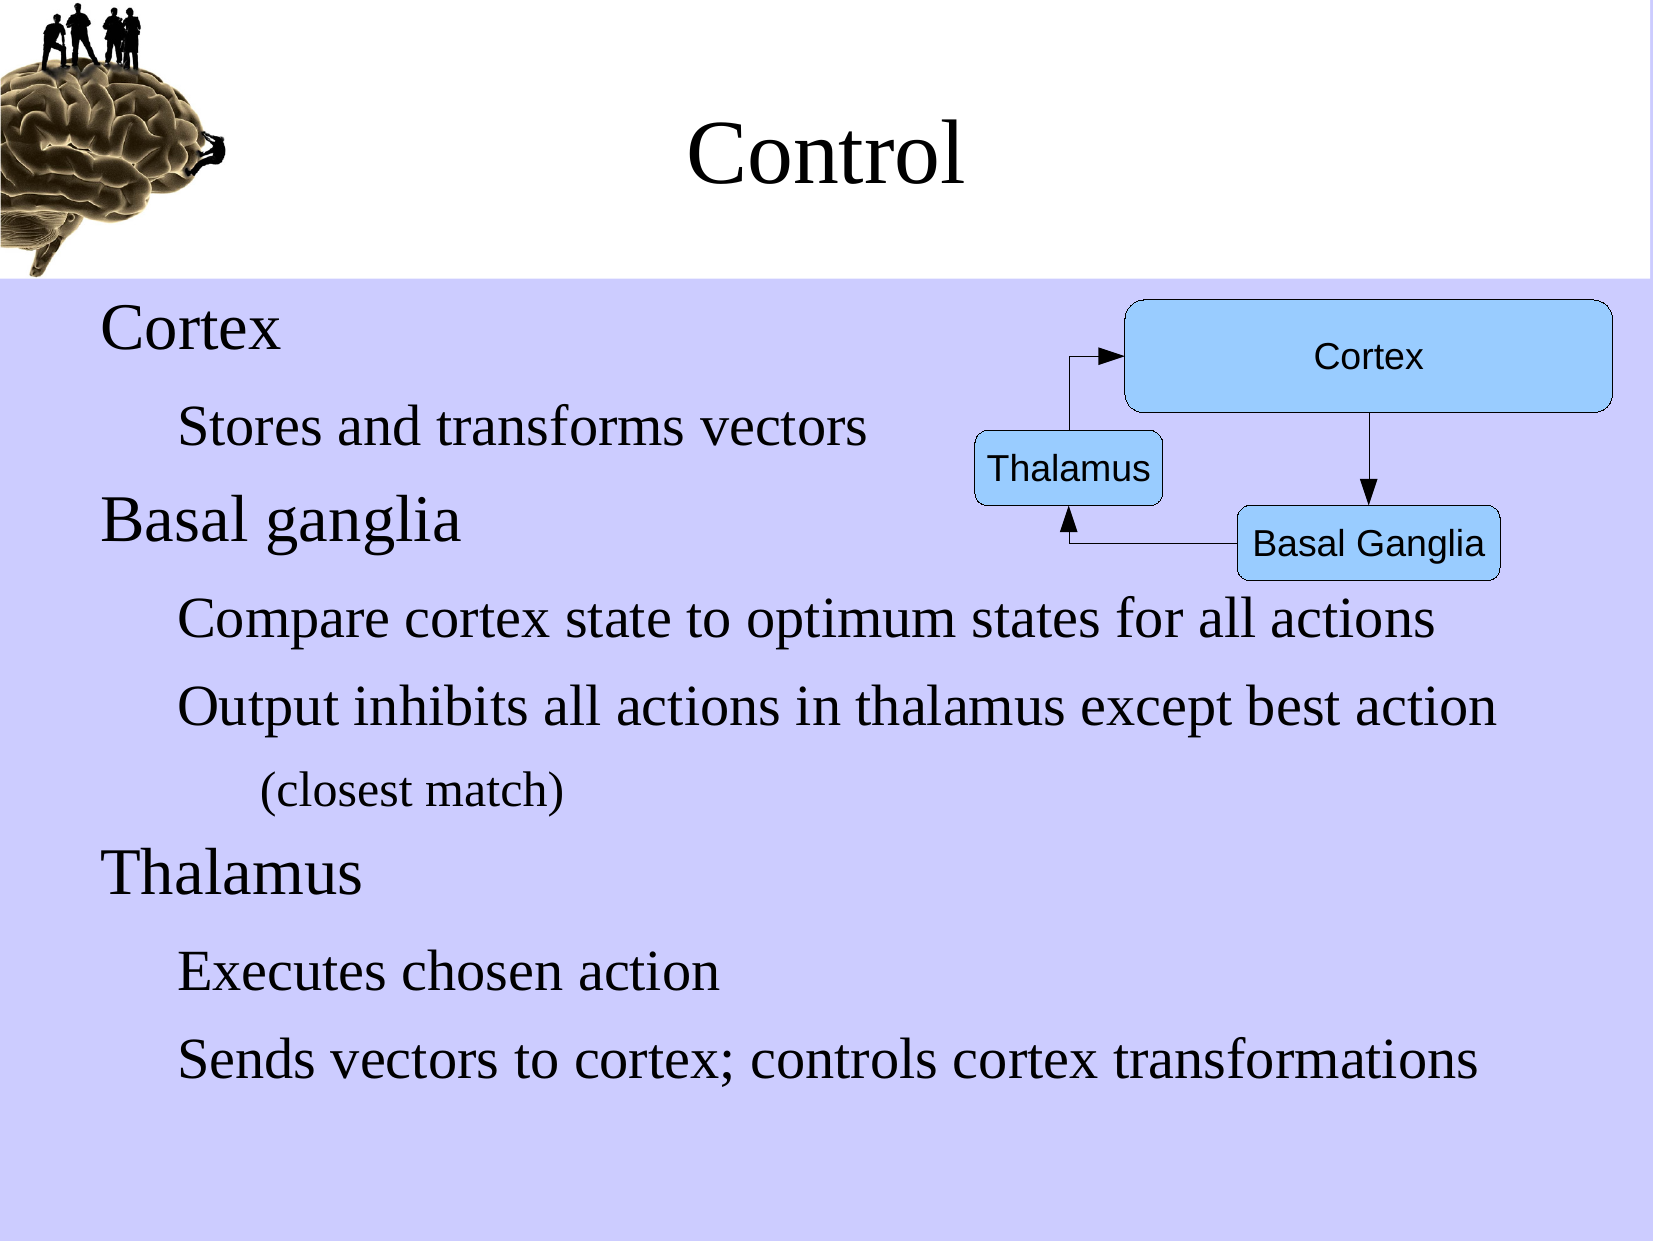

# Control
Cortex
Stores and transforms vectors
Basal ganglia
Compare cortex state to optimum states for all actions
Output inhibits all actions in thalamus except best action
(closest match)
Thalamus
Executes chosen action
Sends vectors to cortex; controls cortex transformations
Cortex
Thalamus
Basal Ganglia